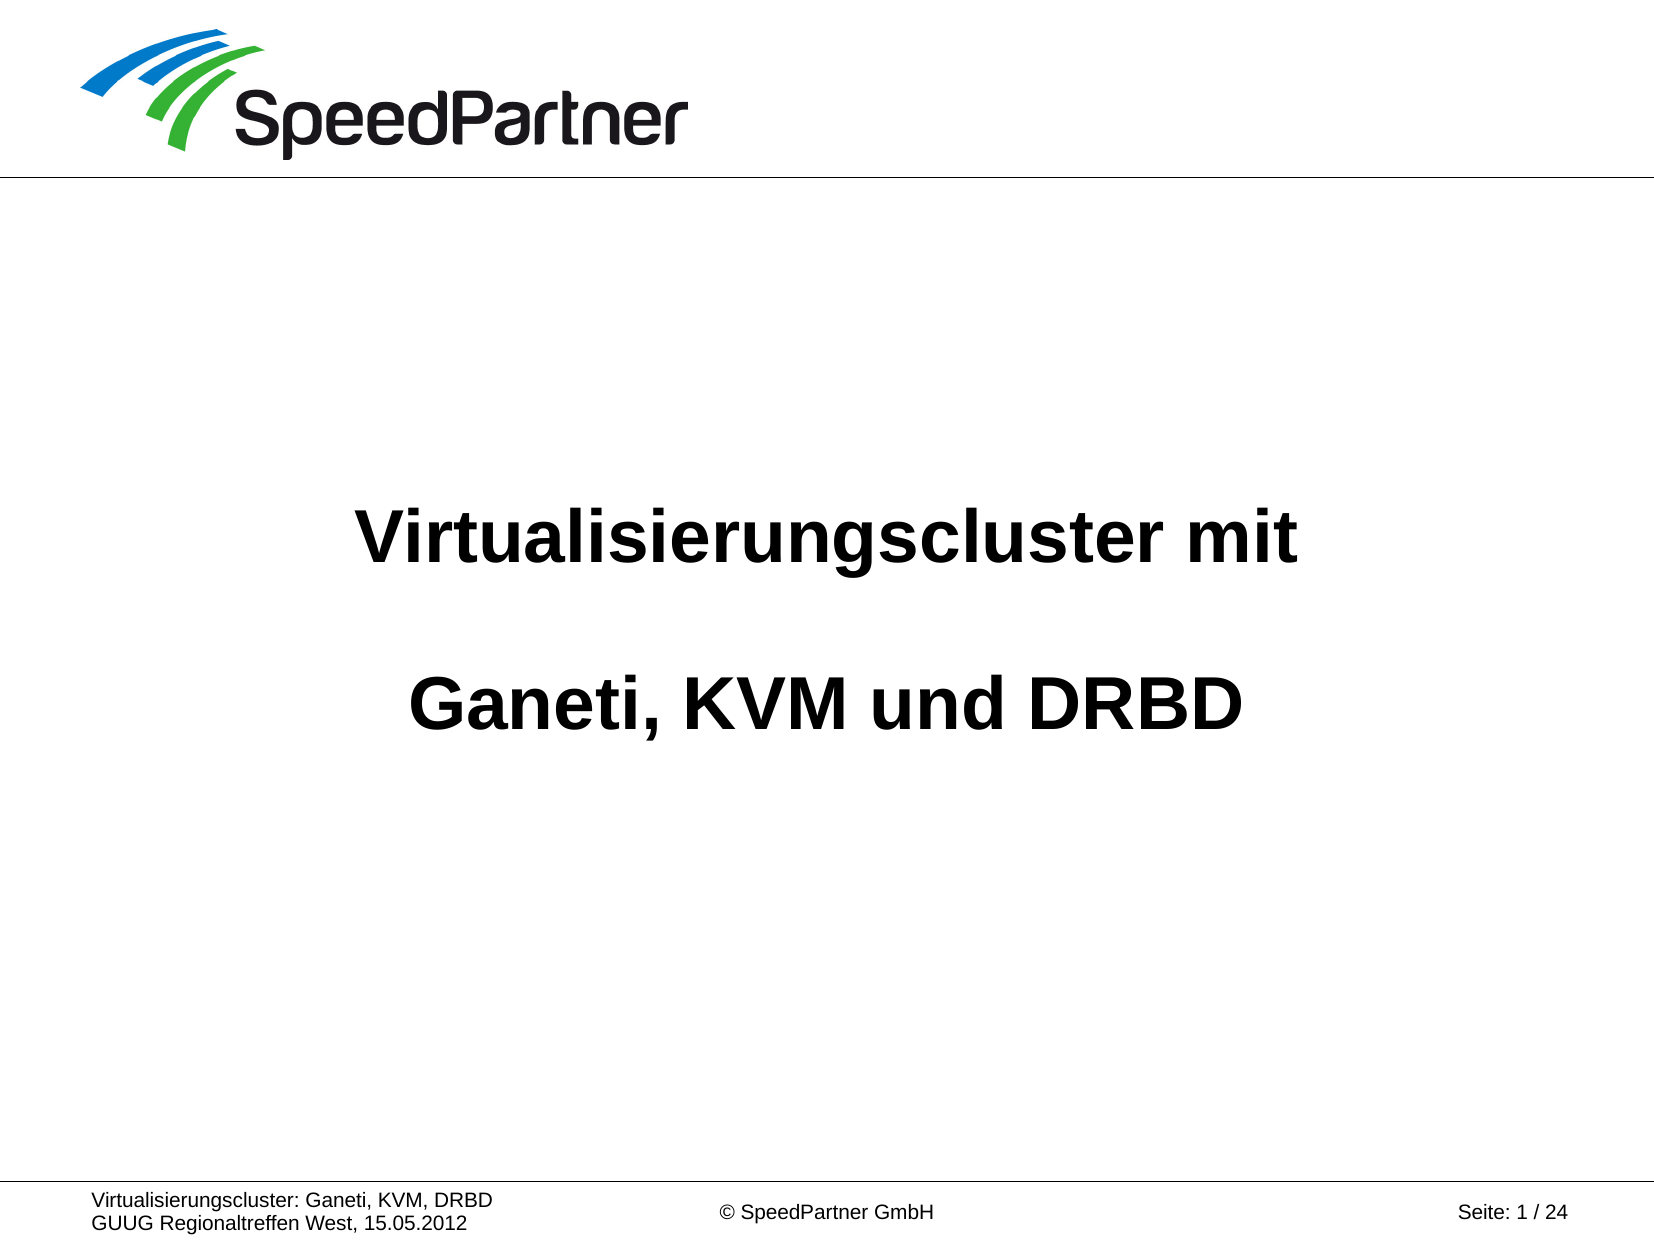

# Virtualisierungscluster mit Ganeti, KVM und DRBD